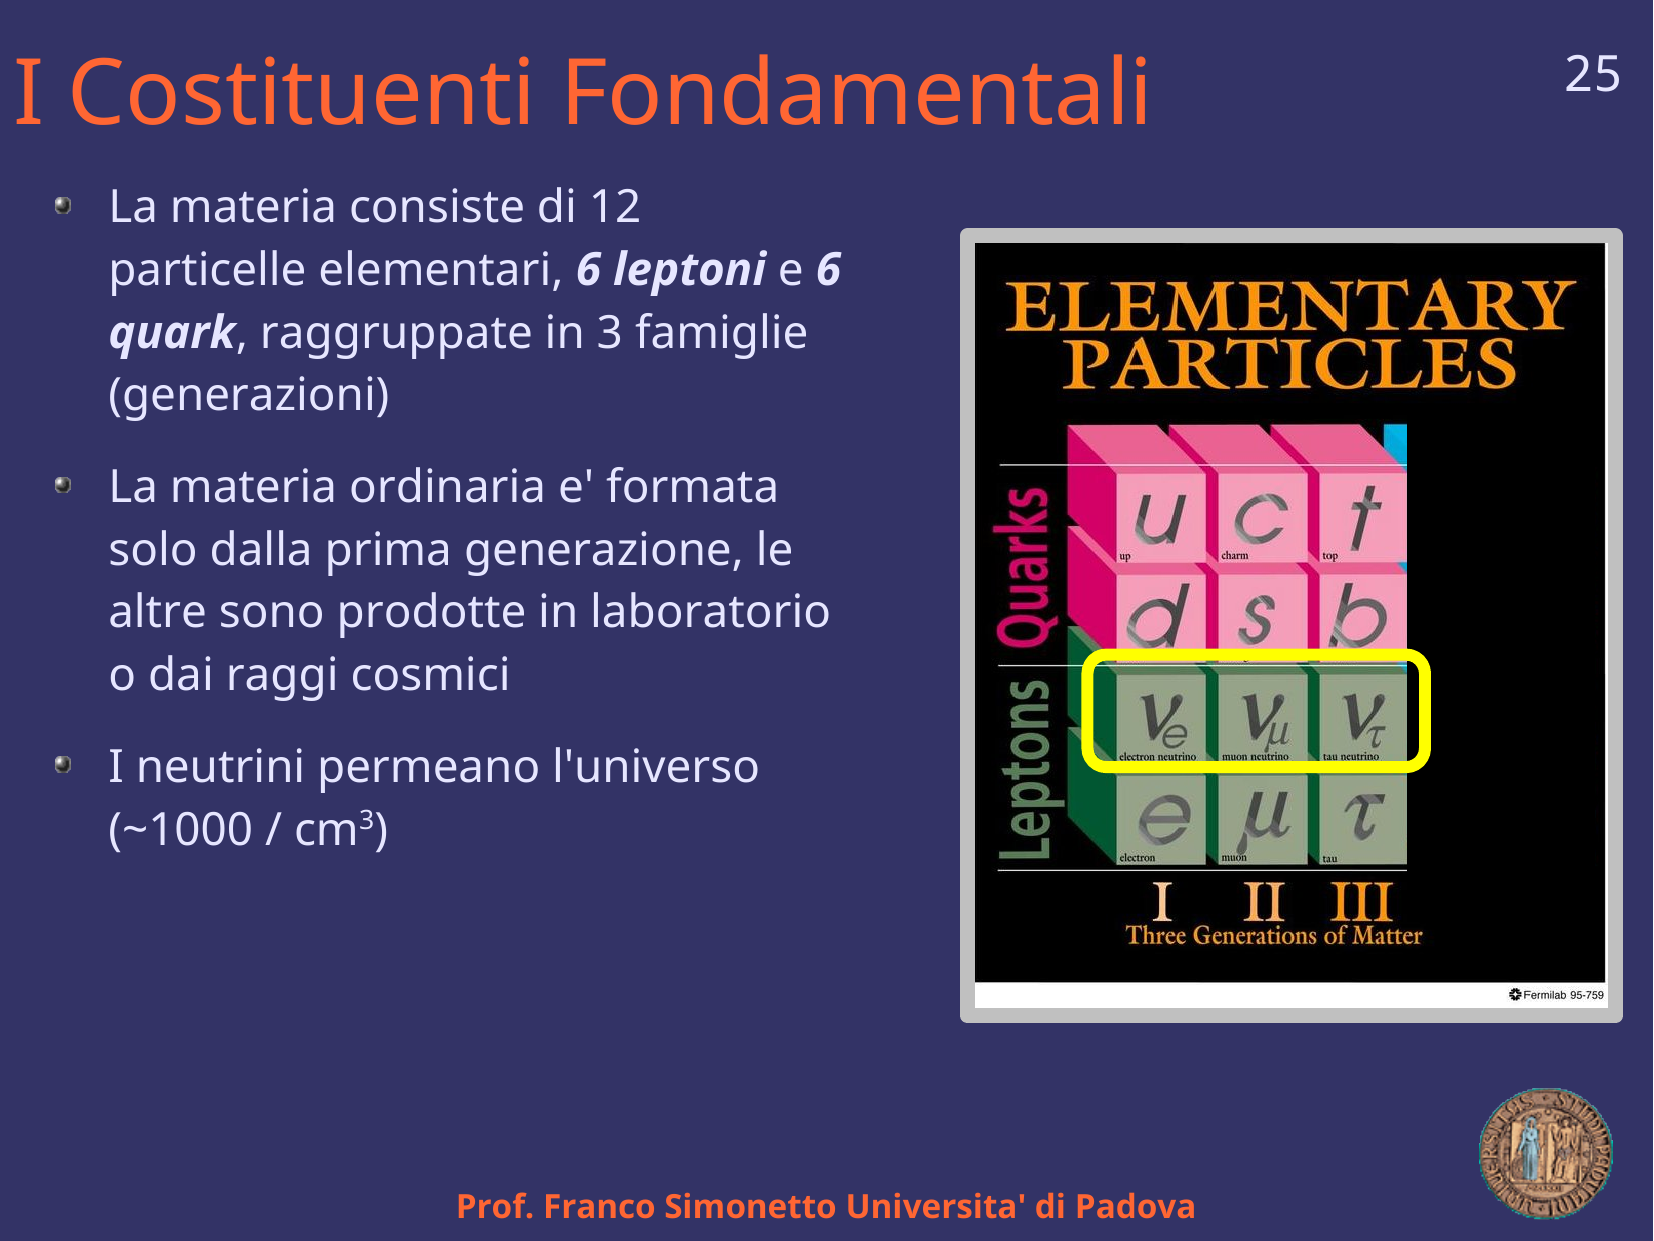

# I Costituenti Fondamentali
25
La materia consiste di 12 particelle elementari, 6 leptoni e 6 quark, raggruppate in 3 famiglie (generazioni)
La materia ordinaria e' formata solo dalla prima generazione, le altre sono prodotte in laboratorio o dai raggi cosmici
I neutrini permeano l'universo (~1000 / cm3)